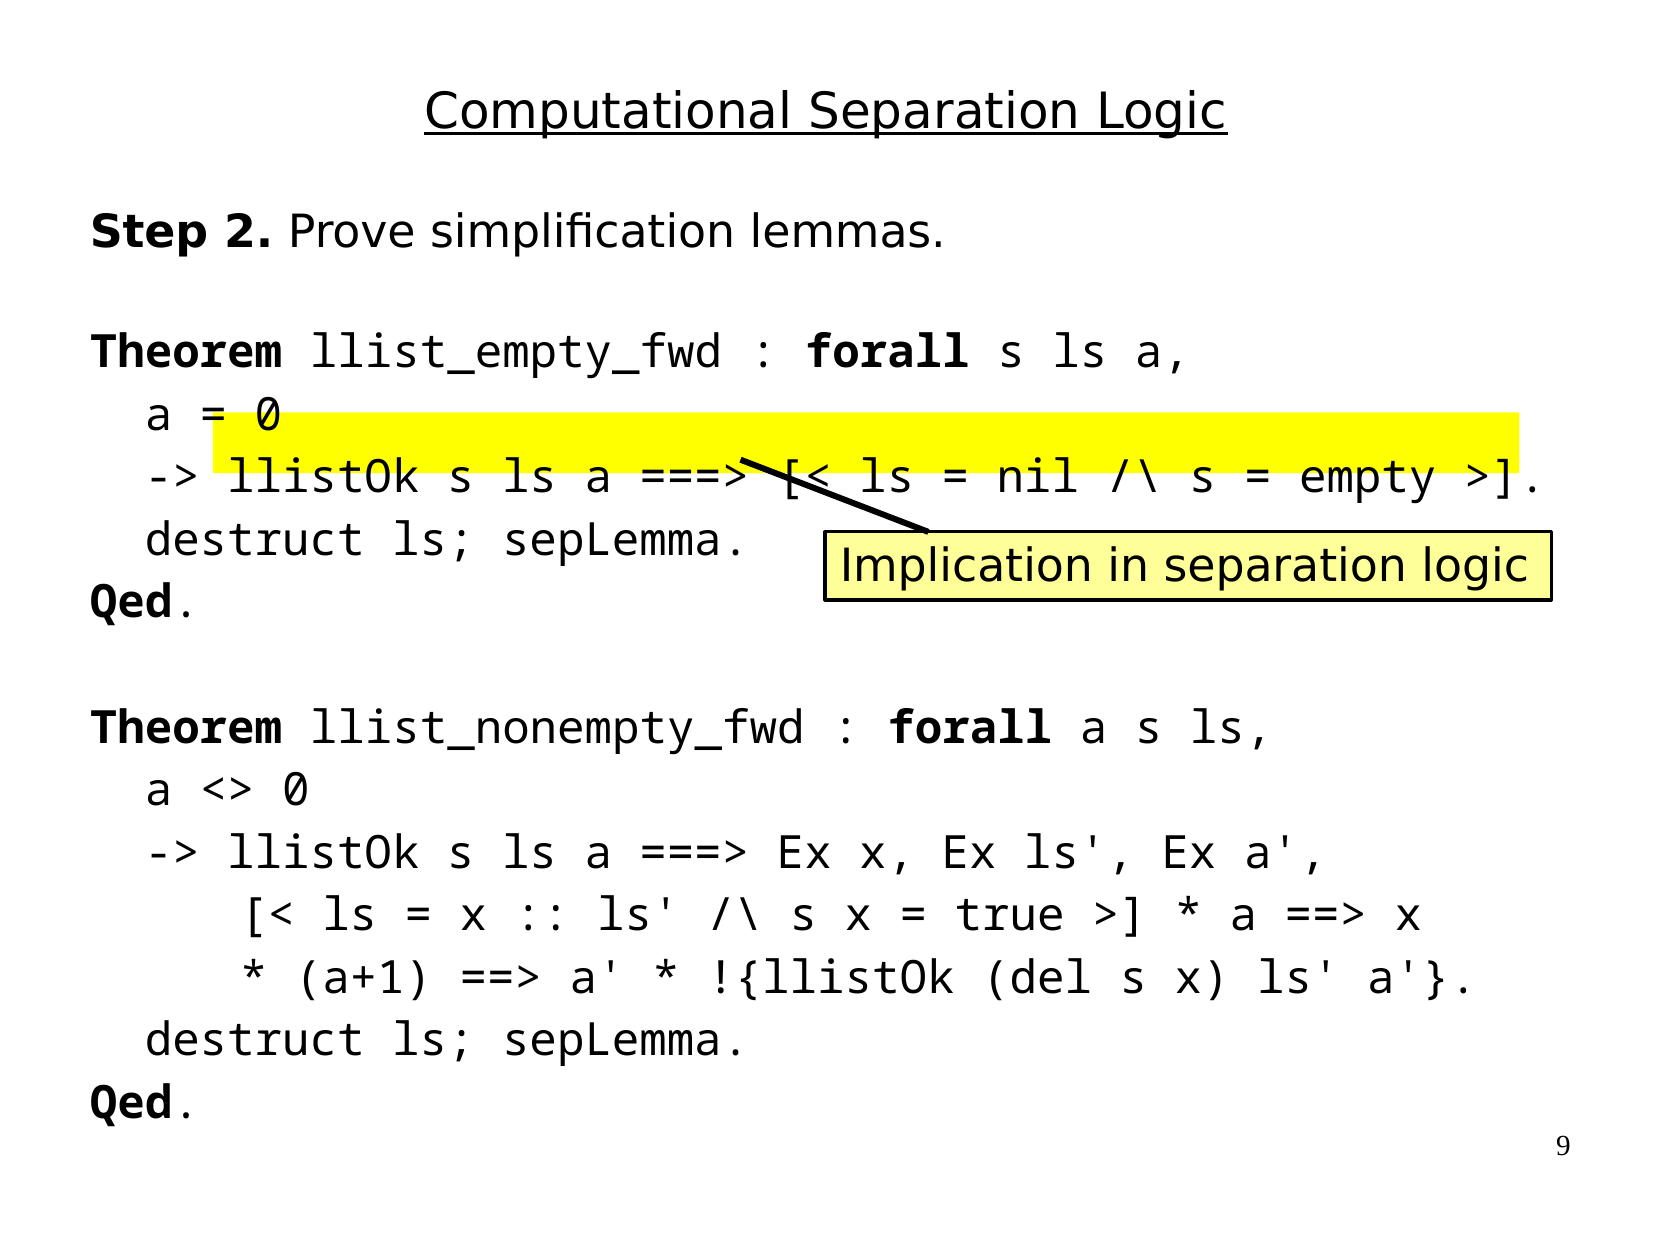

Computational Separation Logic
Step 2. Prove simplification lemmas.
Theorem llist_empty_fwd : forall s ls a,
 a = 0
 -> llistOk s ls a ===> [< ls = nil /\ s = empty >].
 destruct ls; sepLemma.
Qed.
Theorem llist_nonempty_fwd : forall a s ls,
 a <> 0
 -> llistOk s ls a ===> Ex x, Ex ls', Ex a',
		[< ls = x :: ls' /\ s x = true >] * a ==> x
		* (a+1) ==> a' * !{llistOk (del s x) ls' a'}.
 destruct ls; sepLemma.
Qed.
Implication in separation logic
9